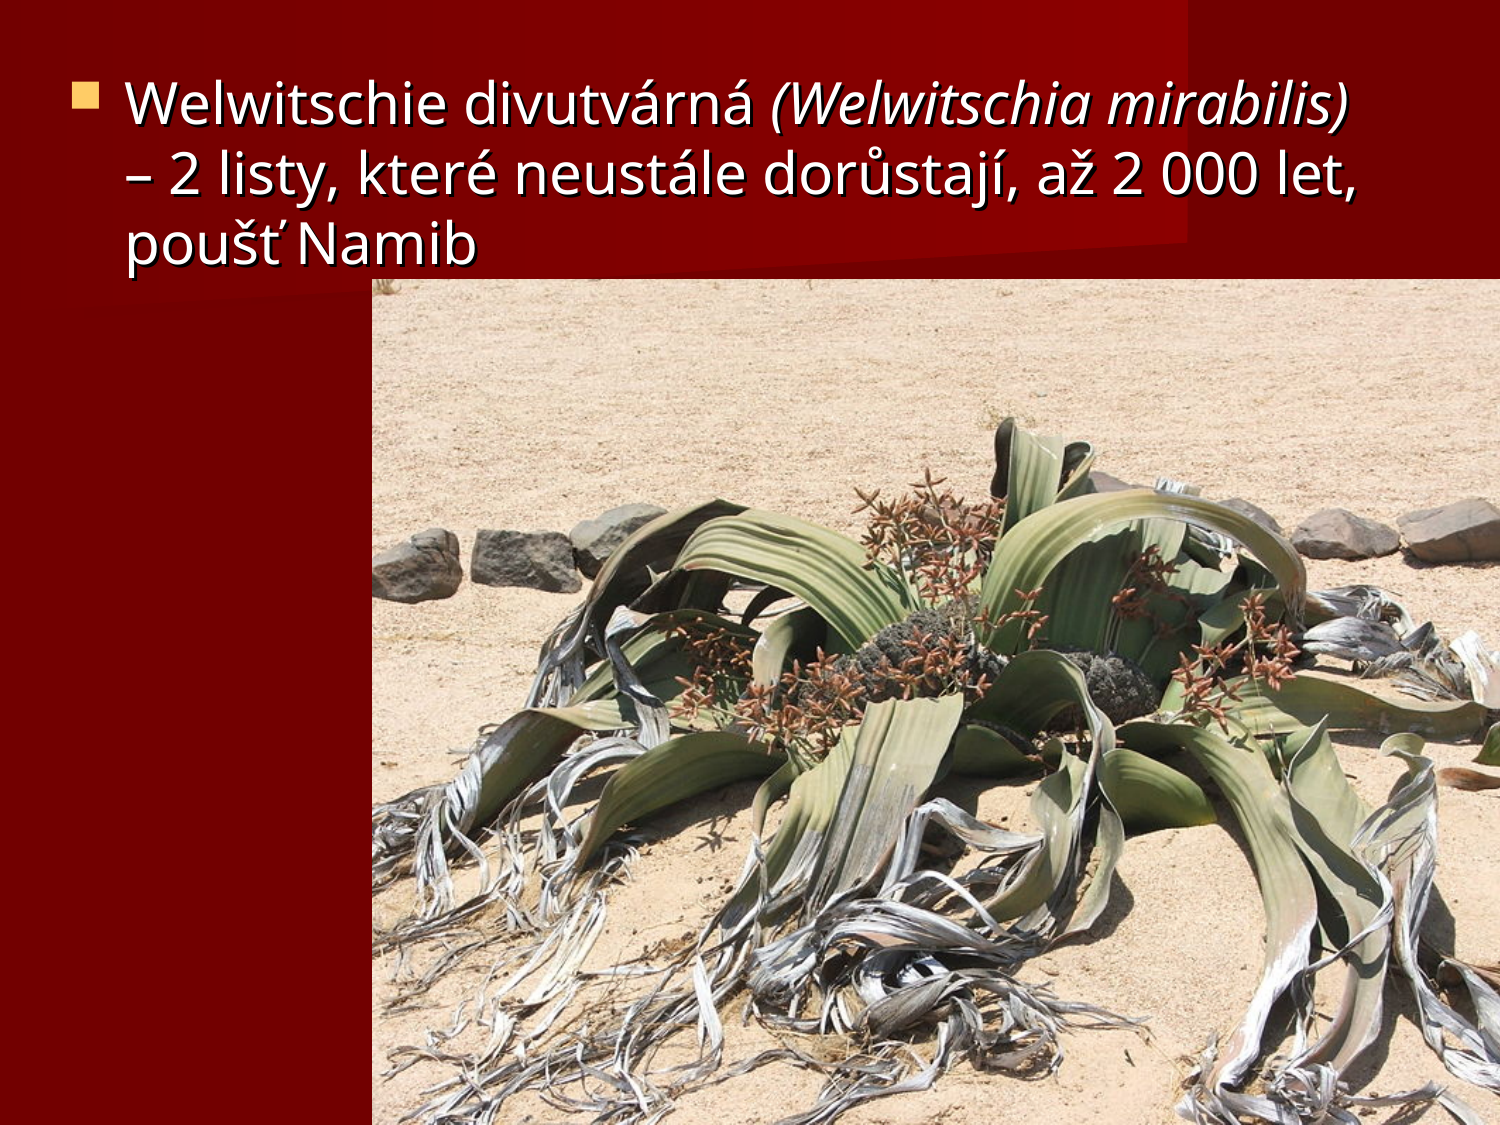

# Welwitschie divutvárná (Welwitschia mirabilis) – 2 listy, které neustále dorůstají, až 2 000 let, poušť Namib